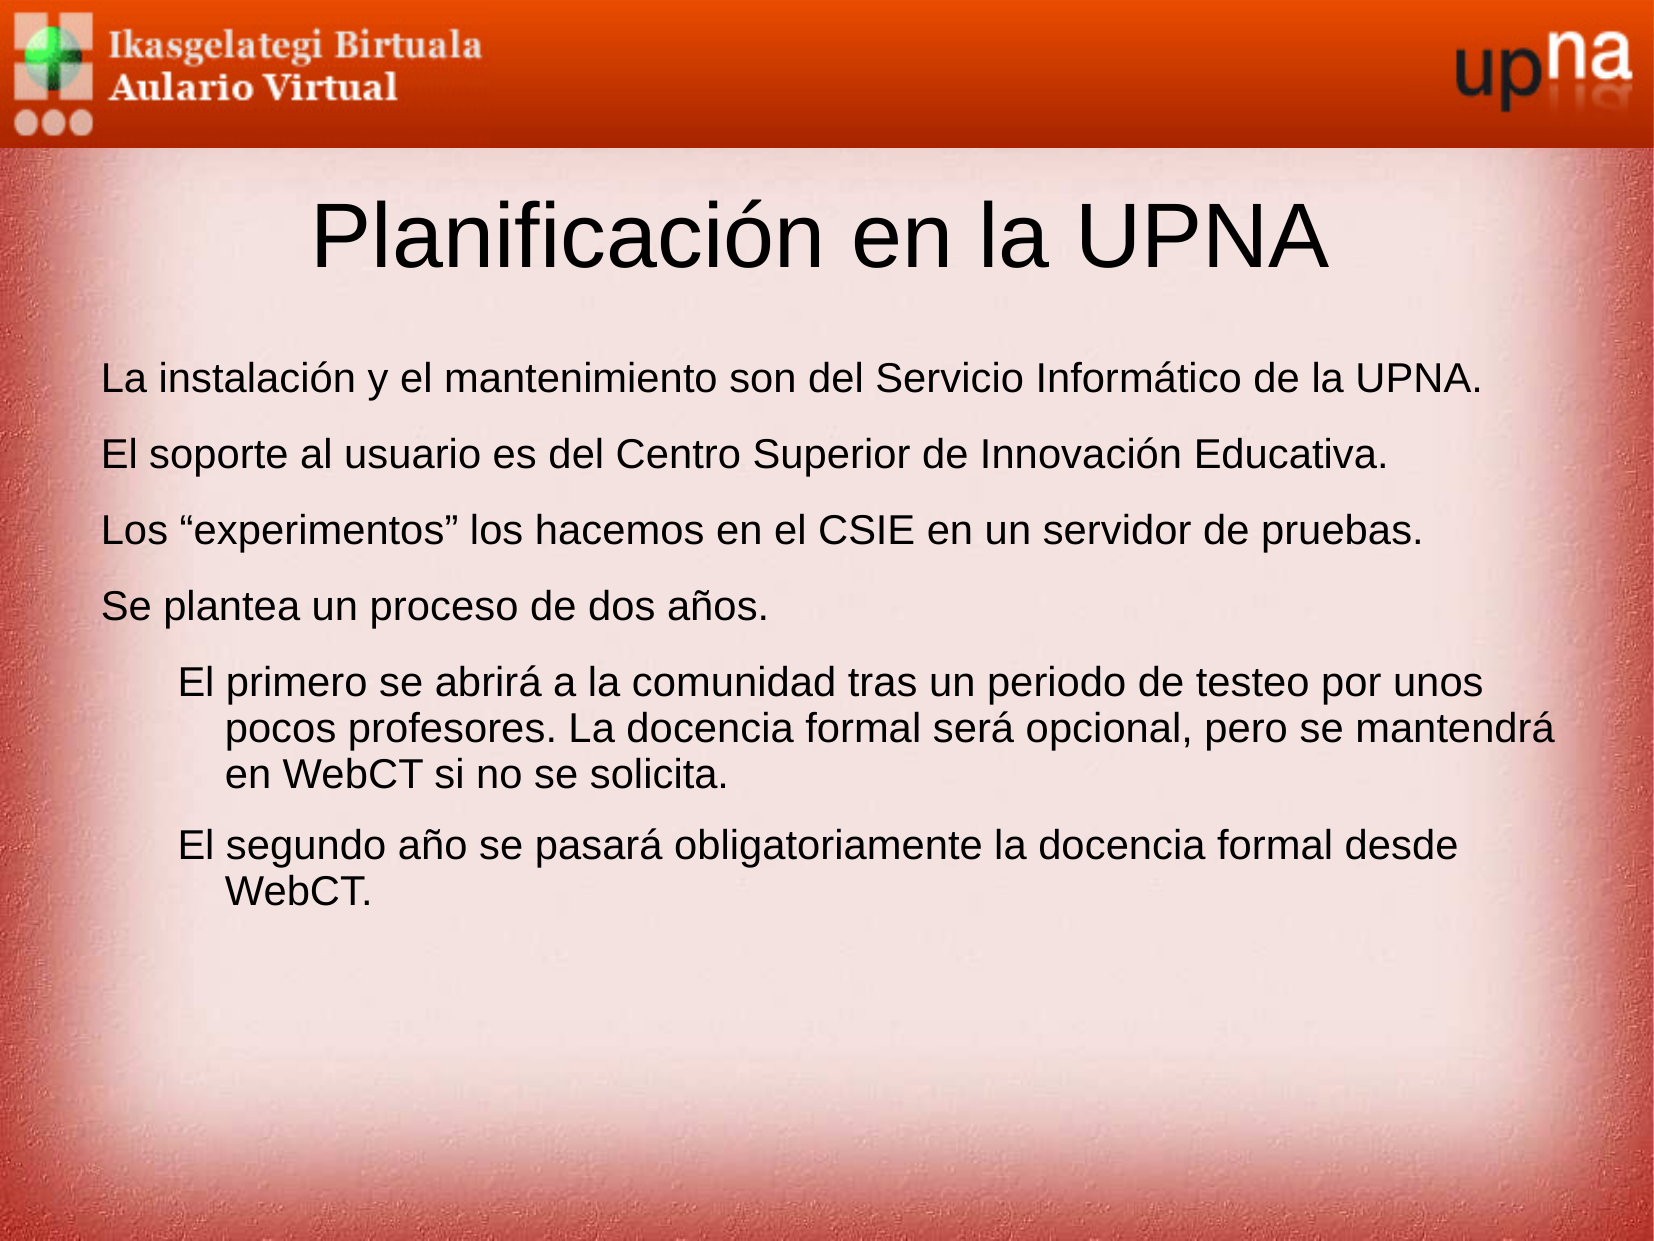

# Planificación en la UPNA
La instalación y el mantenimiento son del Servicio Informático de la UPNA.
El soporte al usuario es del Centro Superior de Innovación Educativa.
Los “experimentos” los hacemos en el CSIE en un servidor de pruebas.
Se plantea un proceso de dos años.
El primero se abrirá a la comunidad tras un periodo de testeo por unos pocos profesores. La docencia formal será opcional, pero se mantendrá en WebCT si no se solicita.
El segundo año se pasará obligatoriamente la docencia formal desde WebCT.